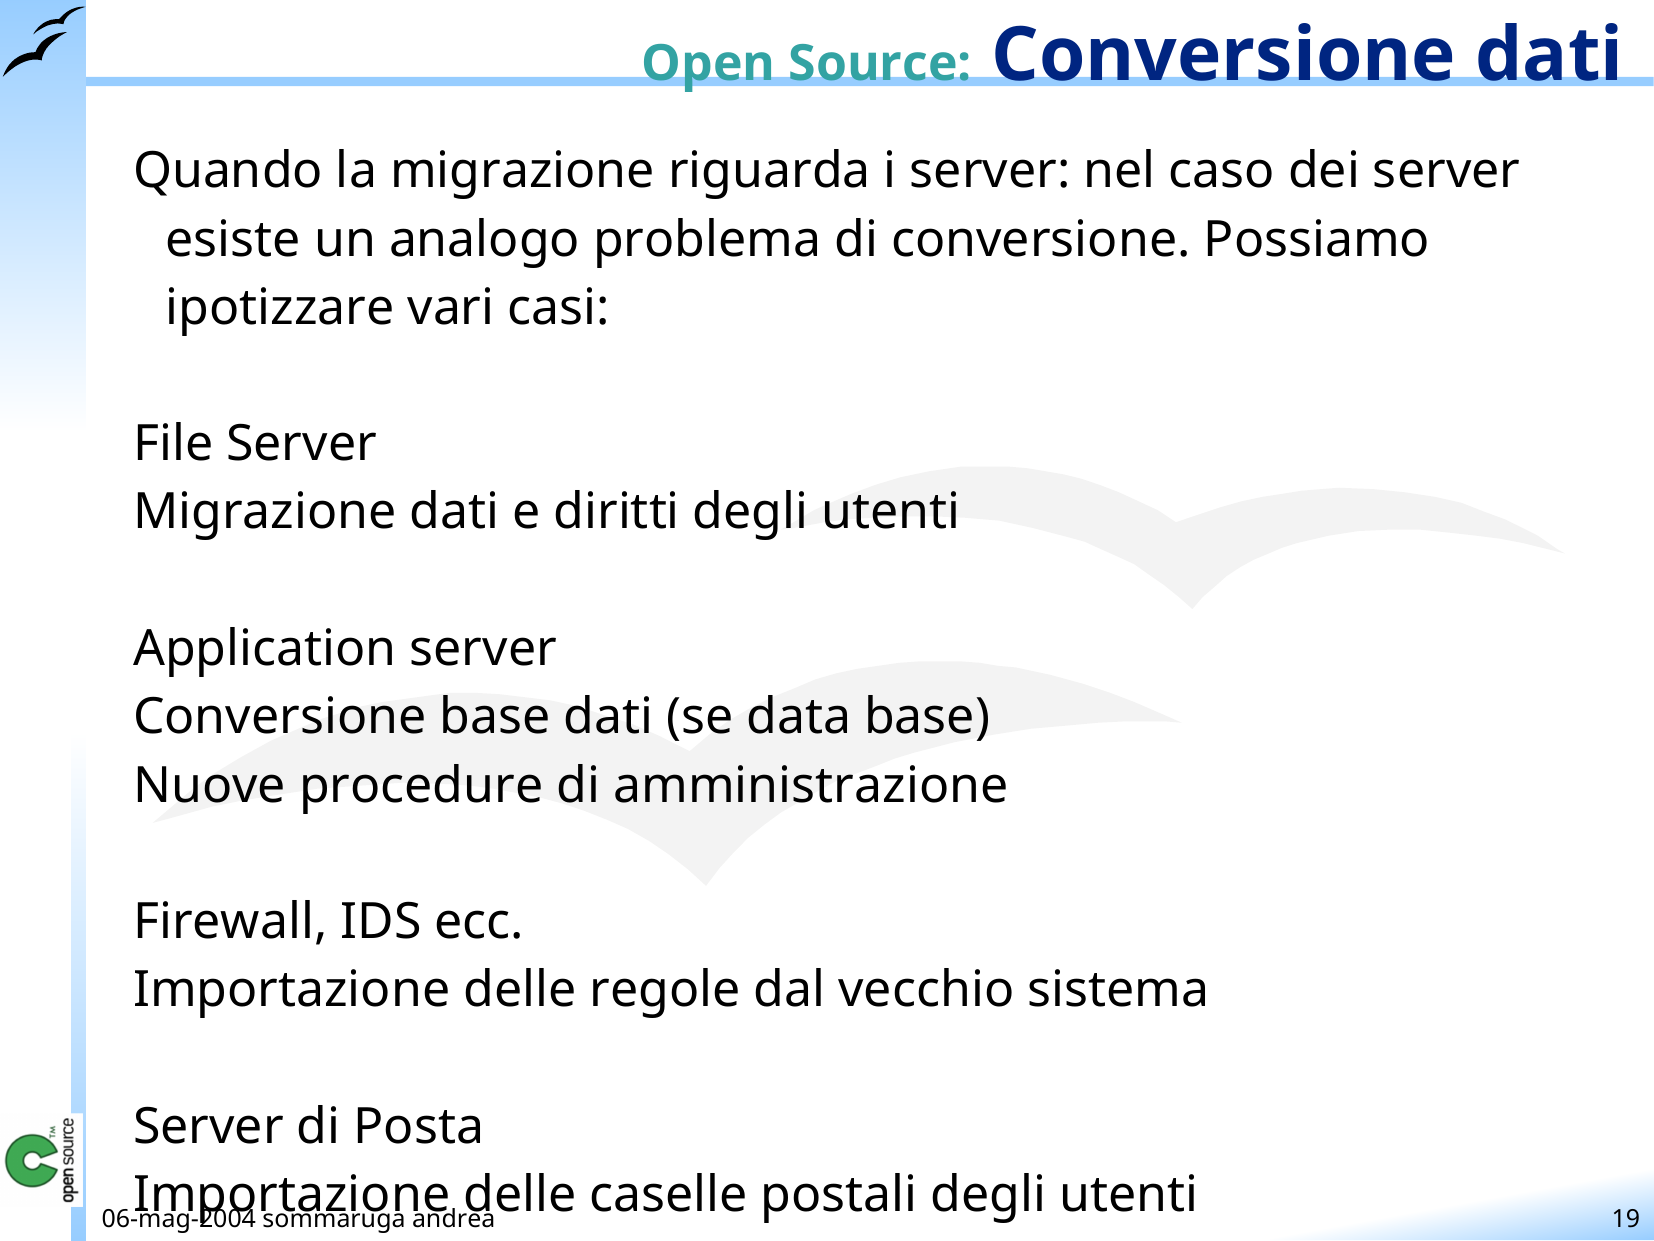

# Open Source: Conversione dati
Quando la migrazione riguarda i server: nel caso dei server esiste un analogo problema di conversione. Possiamo ipotizzare vari casi:
File Server
Migrazione dati e diritti degli utenti
Application server
Conversione base dati (se data base)
Nuove procedure di amministrazione
Firewall, IDS ecc.
Importazione delle regole dal vecchio sistema
Server di Posta
Importazione delle caselle postali degli utenti